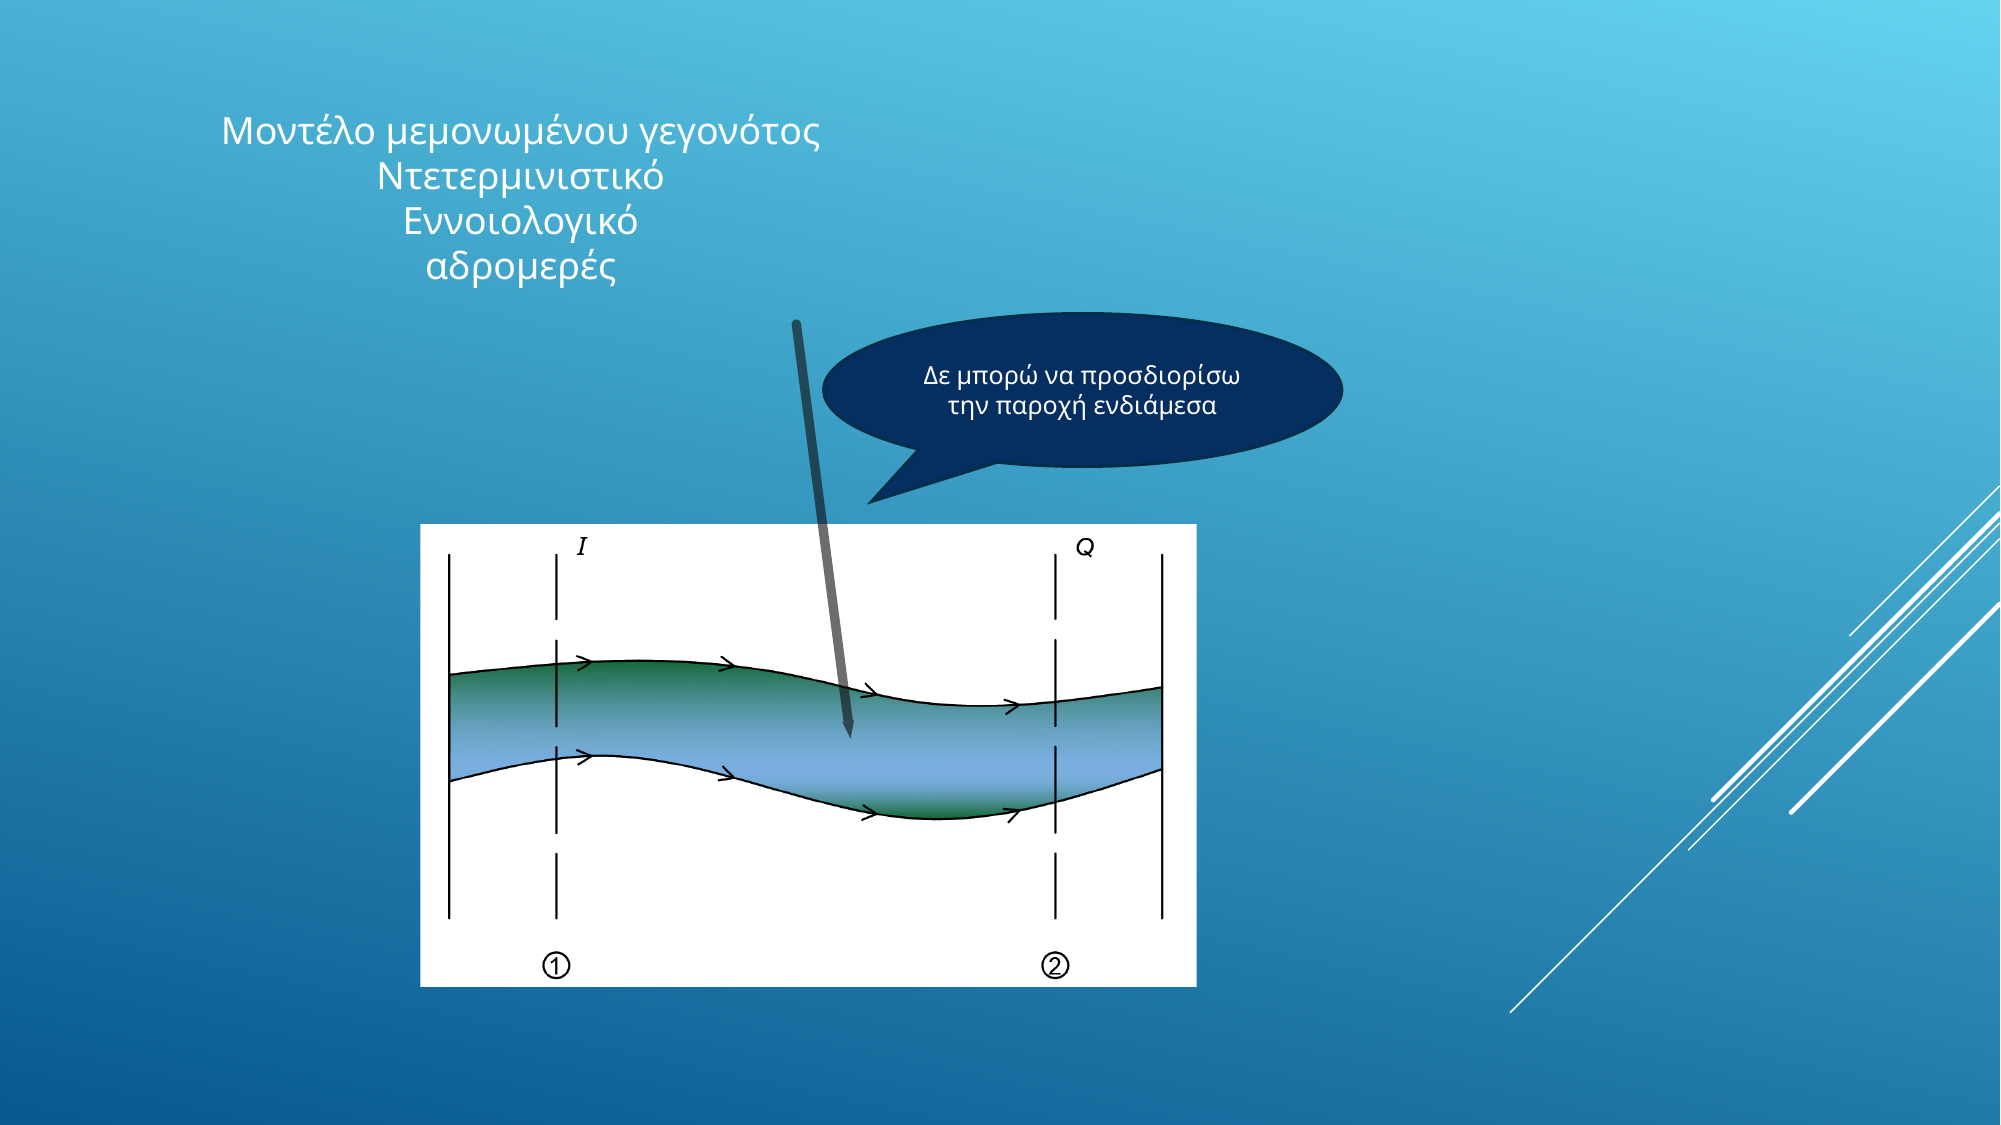

Μοντέλο μεμονωμένου γεγονότος
Ντετερμινιστικό
Εννοιολογικό
αδρομερές
Δε μπορώ να προσδιορίσω την παροχή ενδιάμεσα